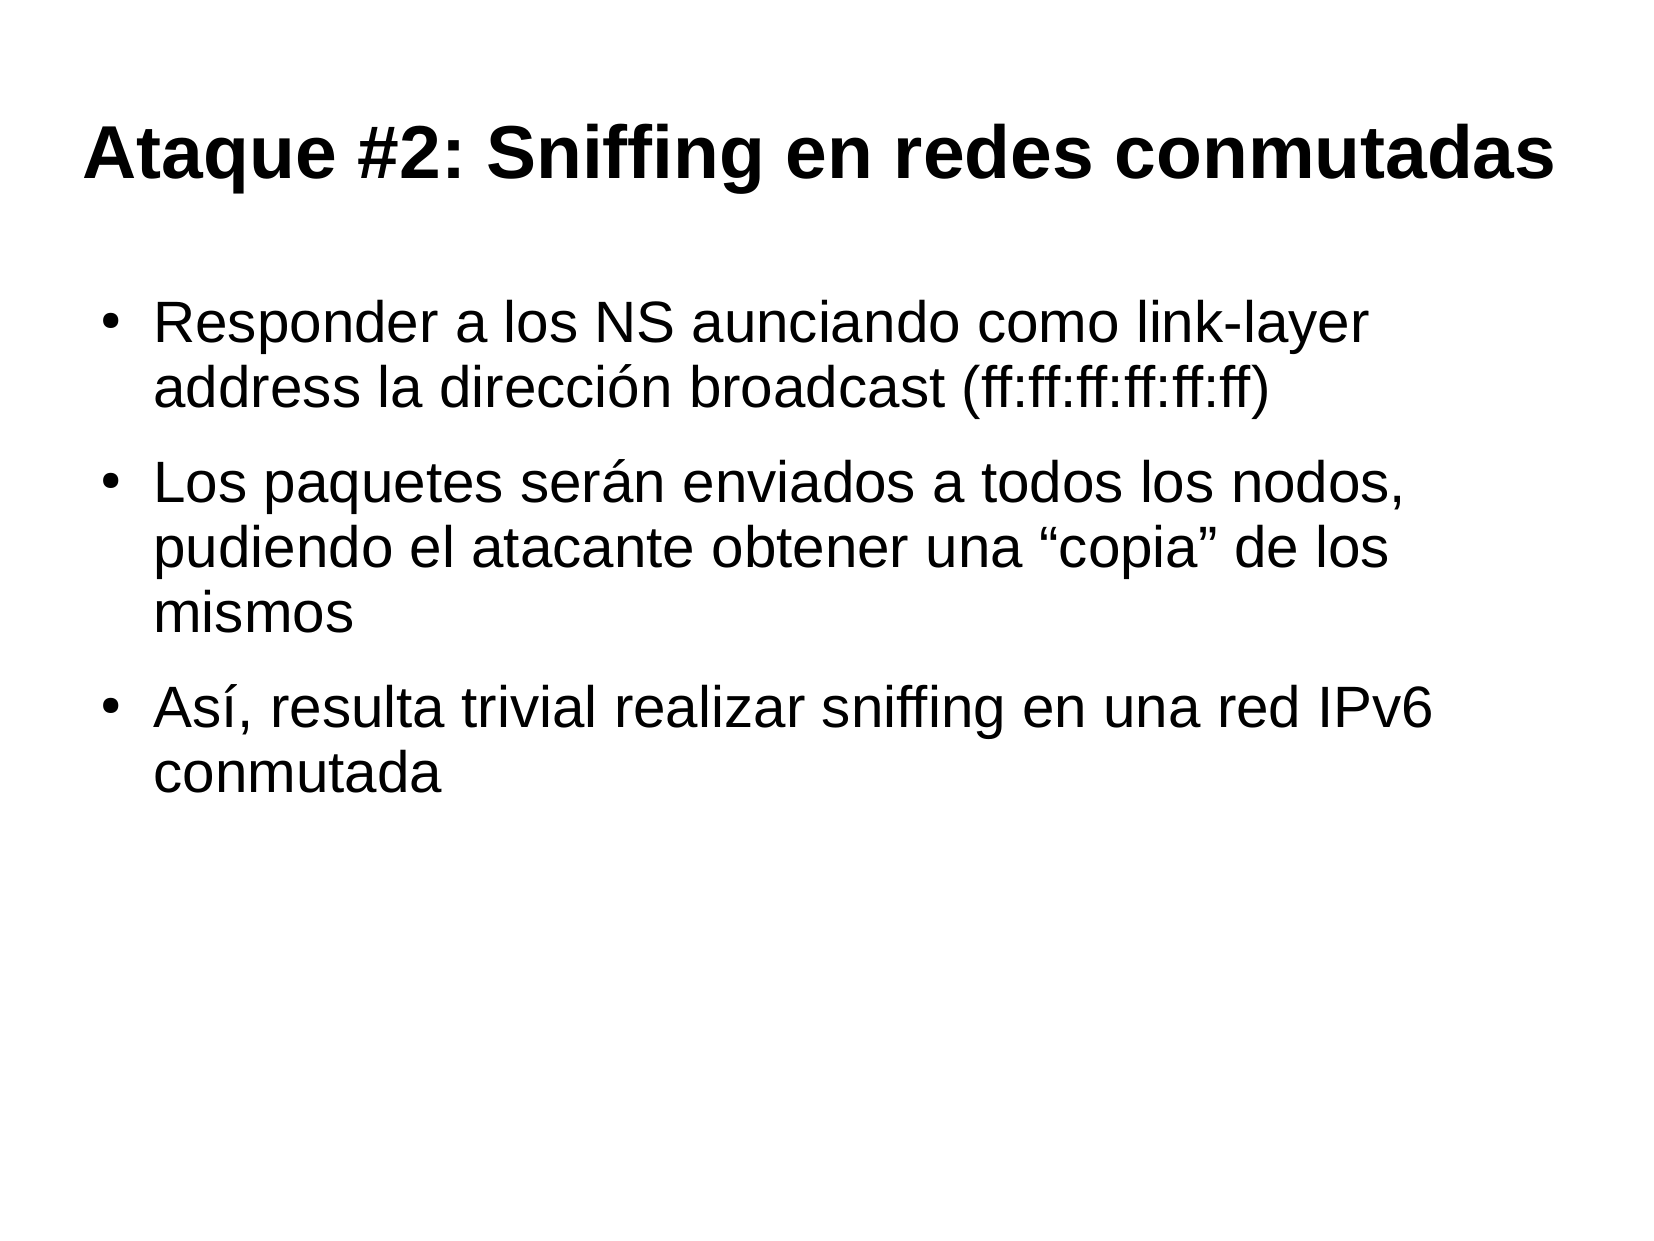

# Ataque #2: Sniffing en redes conmutadas
Responder a los NS aunciando como link-layer address la dirección broadcast (ff:ff:ff:ff:ff:ff)
Los paquetes serán enviados a todos los nodos, pudiendo el atacante obtener una “copia” de los mismos
Así, resulta trivial realizar sniffing en una red IPv6 conmutada